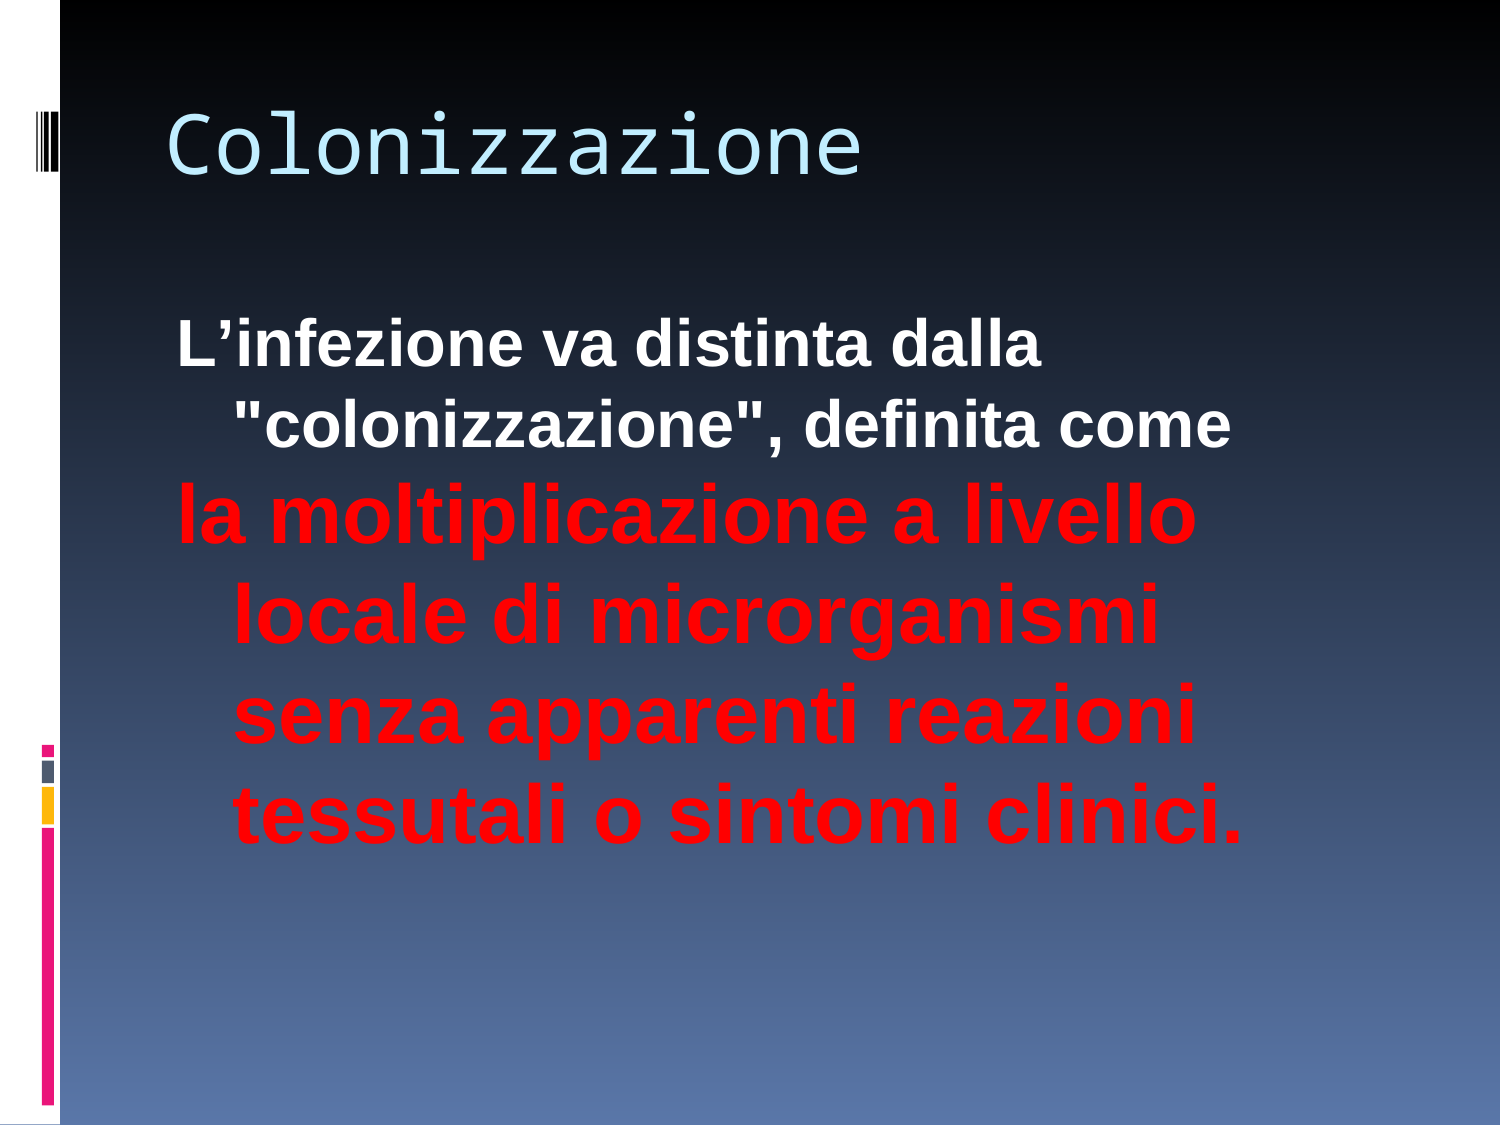

# Colonizzazione
L’infezione va distinta dalla "colonizzazione", definita come
la moltiplicazione a livello locale di microrganismi senza apparenti reazioni tessutali o sintomi clinici.